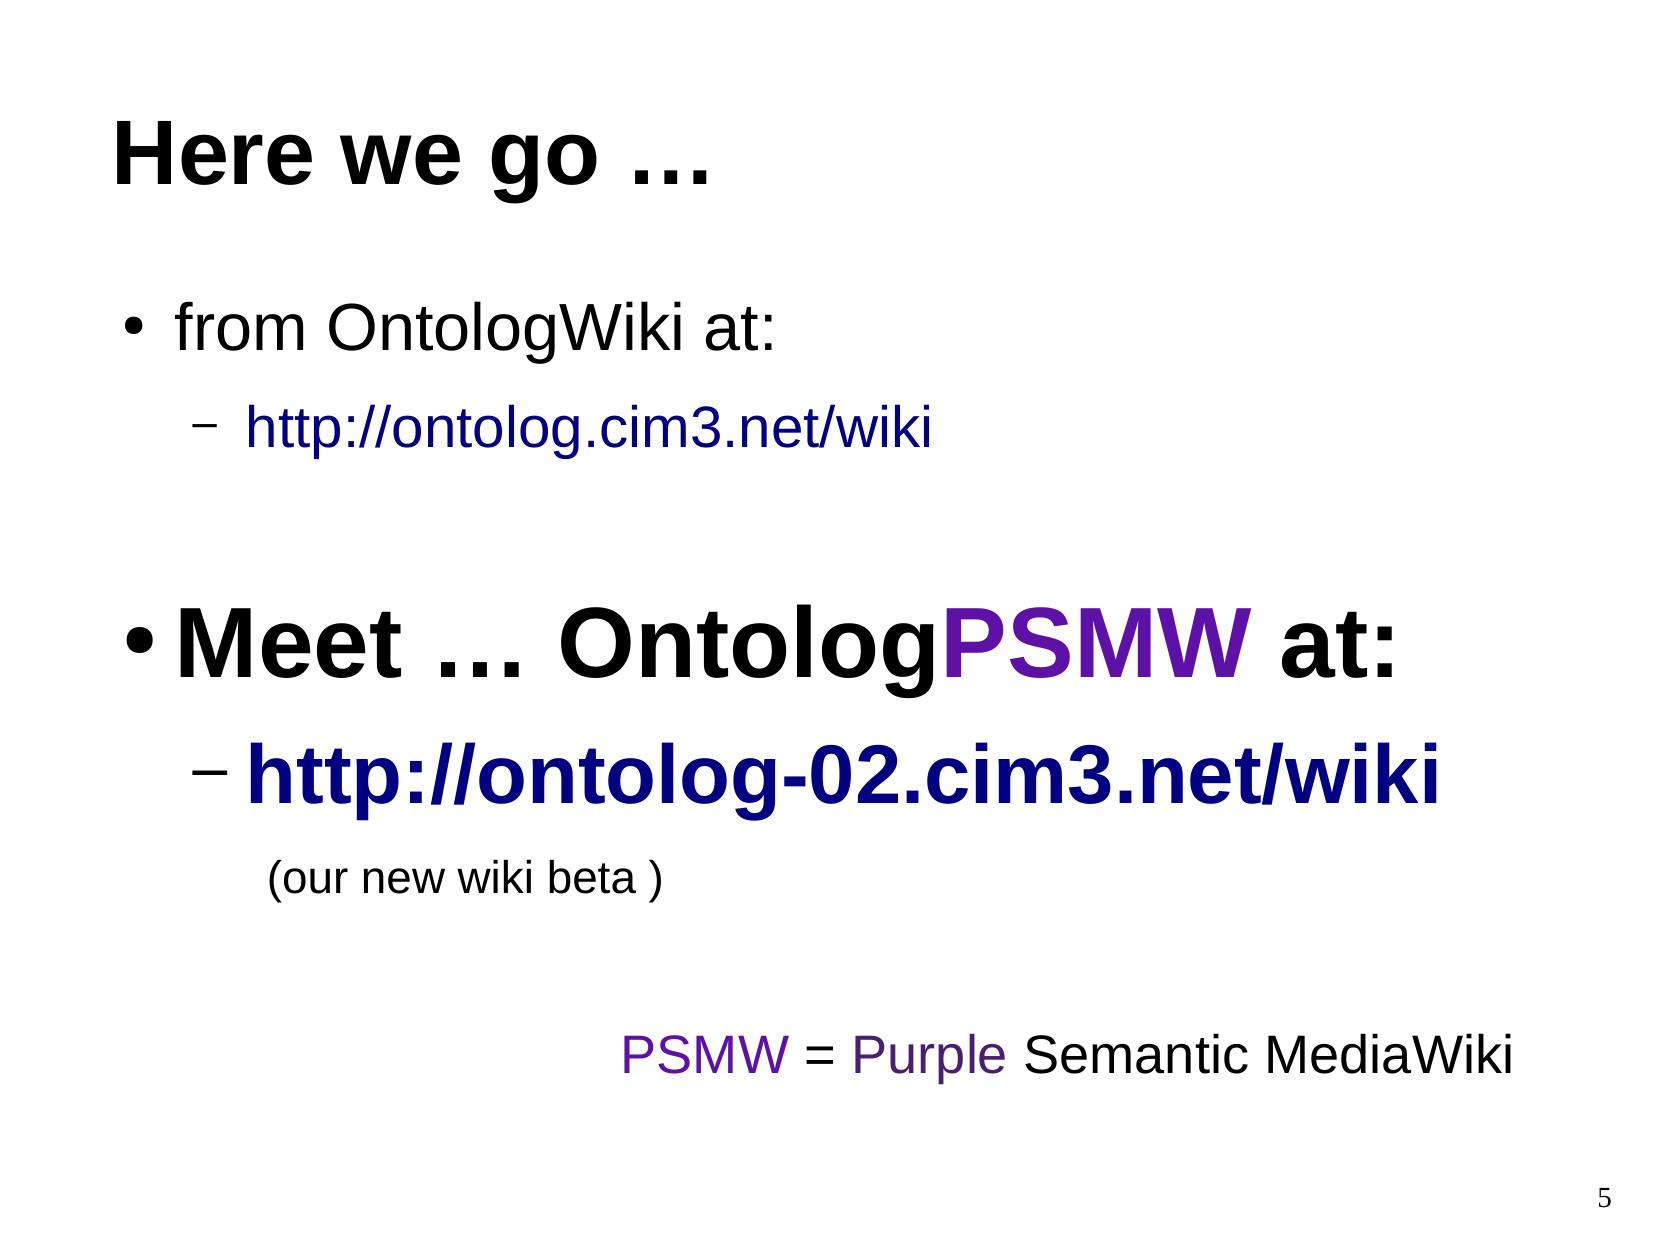

# Here we go …
from OntologWiki at:
http://ontolog.cim3.net/wiki
Meet … OntologPSMW at:
http://ontolog-02.cim3.net/wiki
(our new wiki beta )
PSMW = Purple Semantic MediaWiki
5